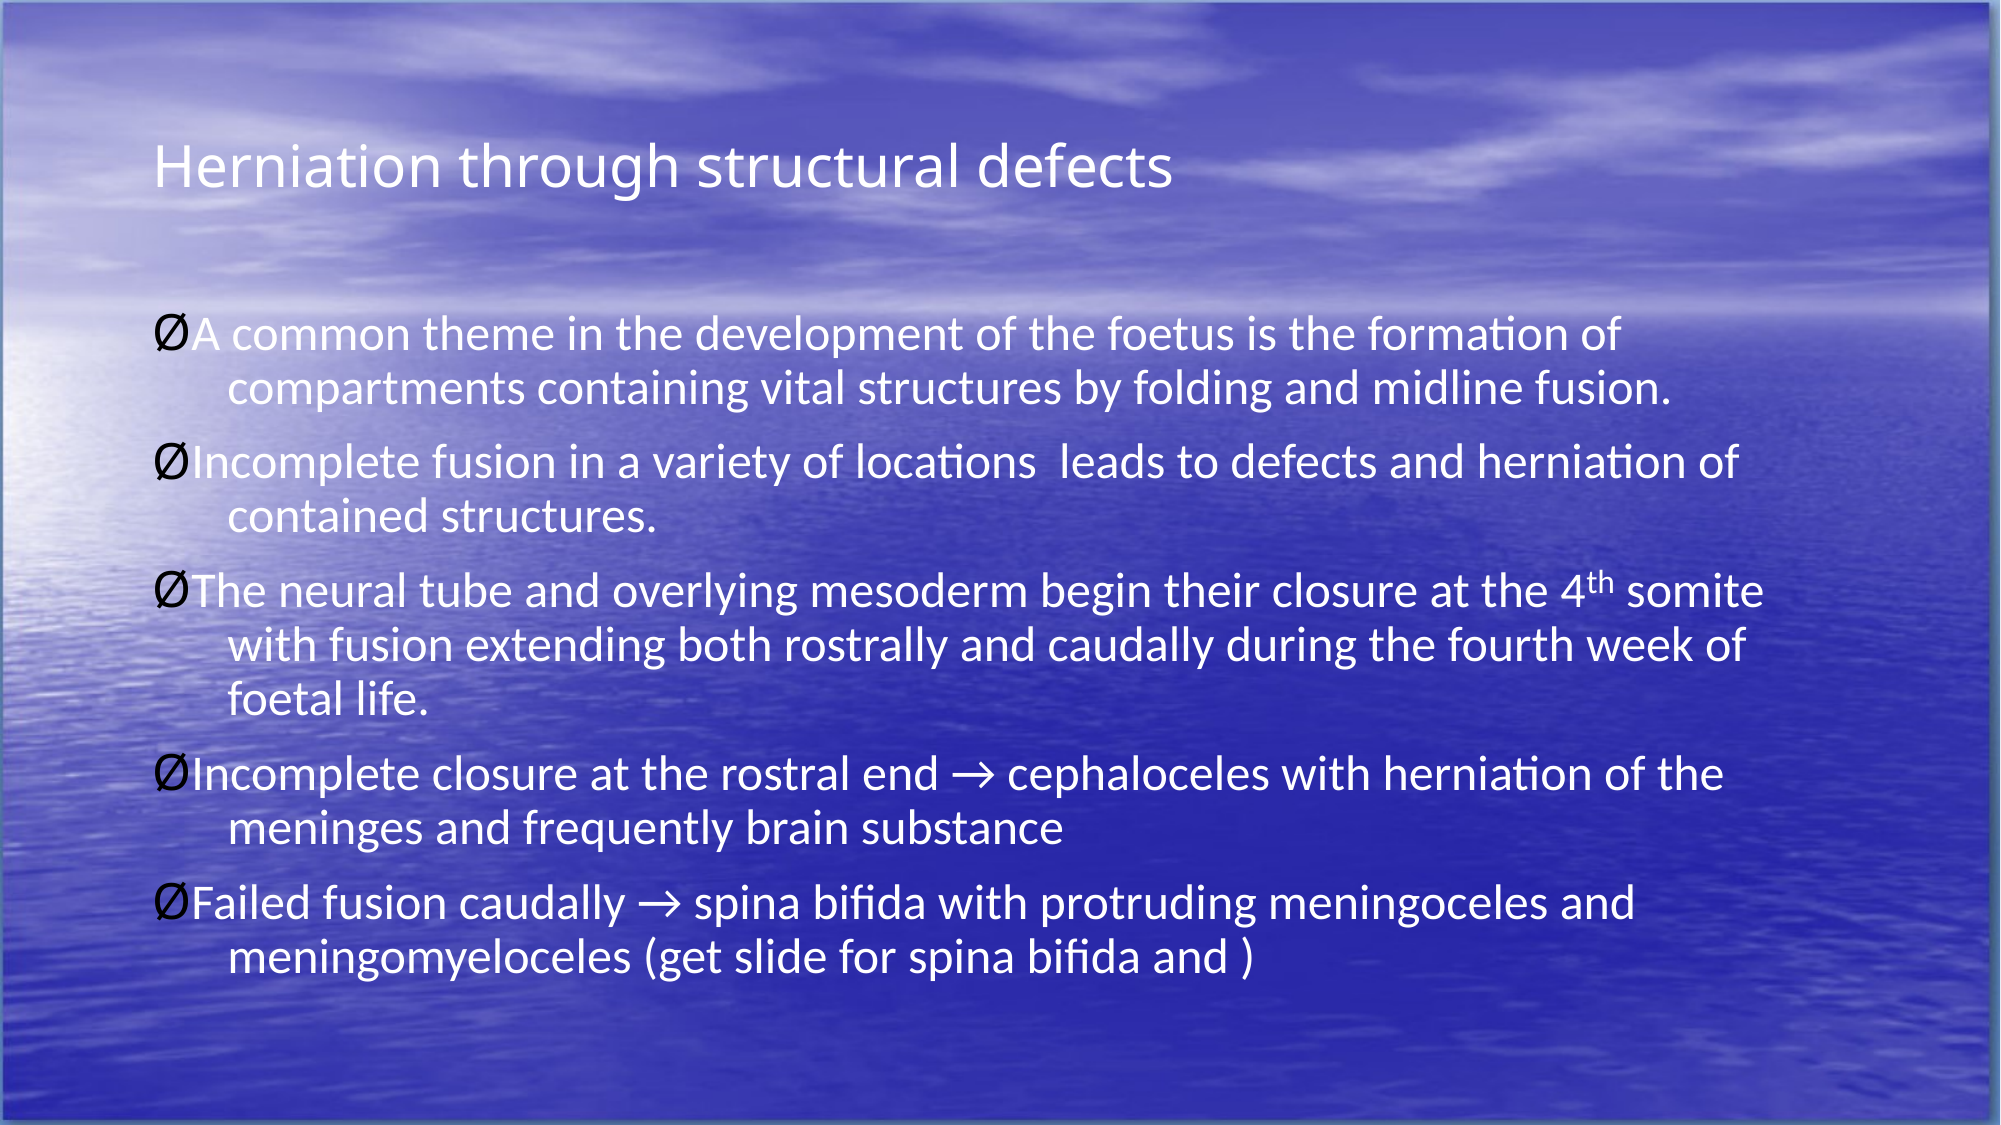

# Herniation through structural defects
A common theme in the development of the foetus is the formation of compartments containing vital structures by folding and midline fusion.
Incomplete fusion in a variety of locations leads to defects and herniation of contained structures.
The neural tube and overlying mesoderm begin their closure at the 4th somite with fusion extending both rostrally and caudally during the fourth week of foetal life.
Incomplete closure at the rostral end → cephaloceles with herniation of the meninges and frequently brain substance
Failed fusion caudally → spina bifida with protruding meningoceles and meningomyeloceles (get slide for spina bifida and )